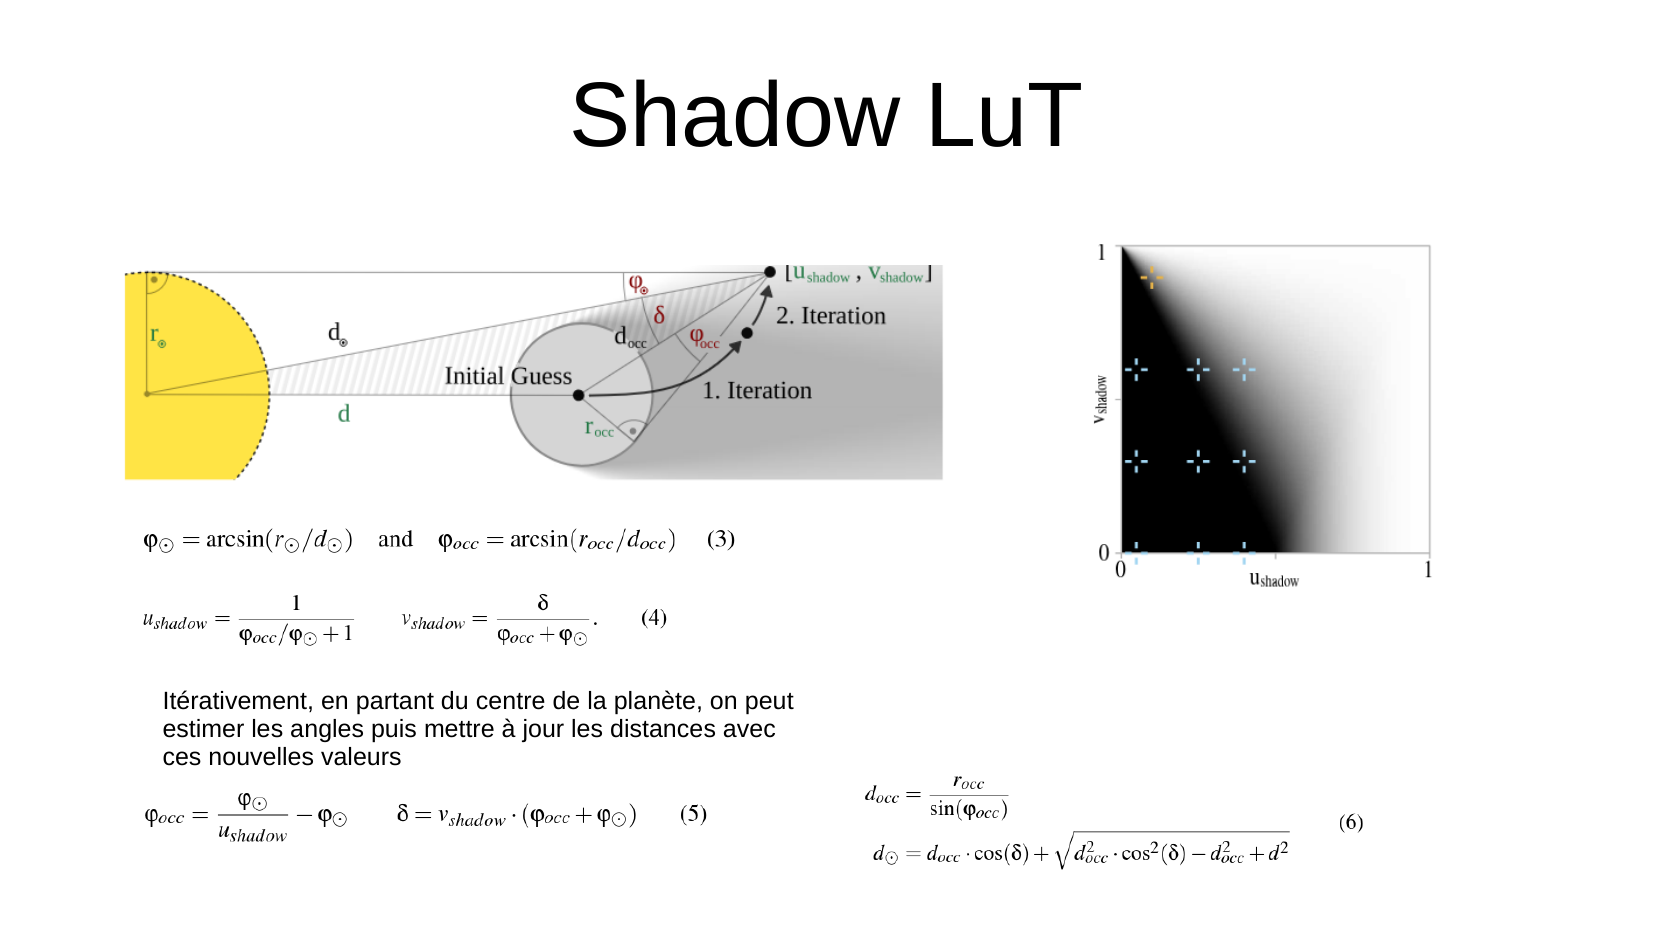

# Shadow LuT
Itérativement, en partant du centre de la planète, on peut estimer les angles puis mettre à jour les distances avec ces nouvelles valeurs